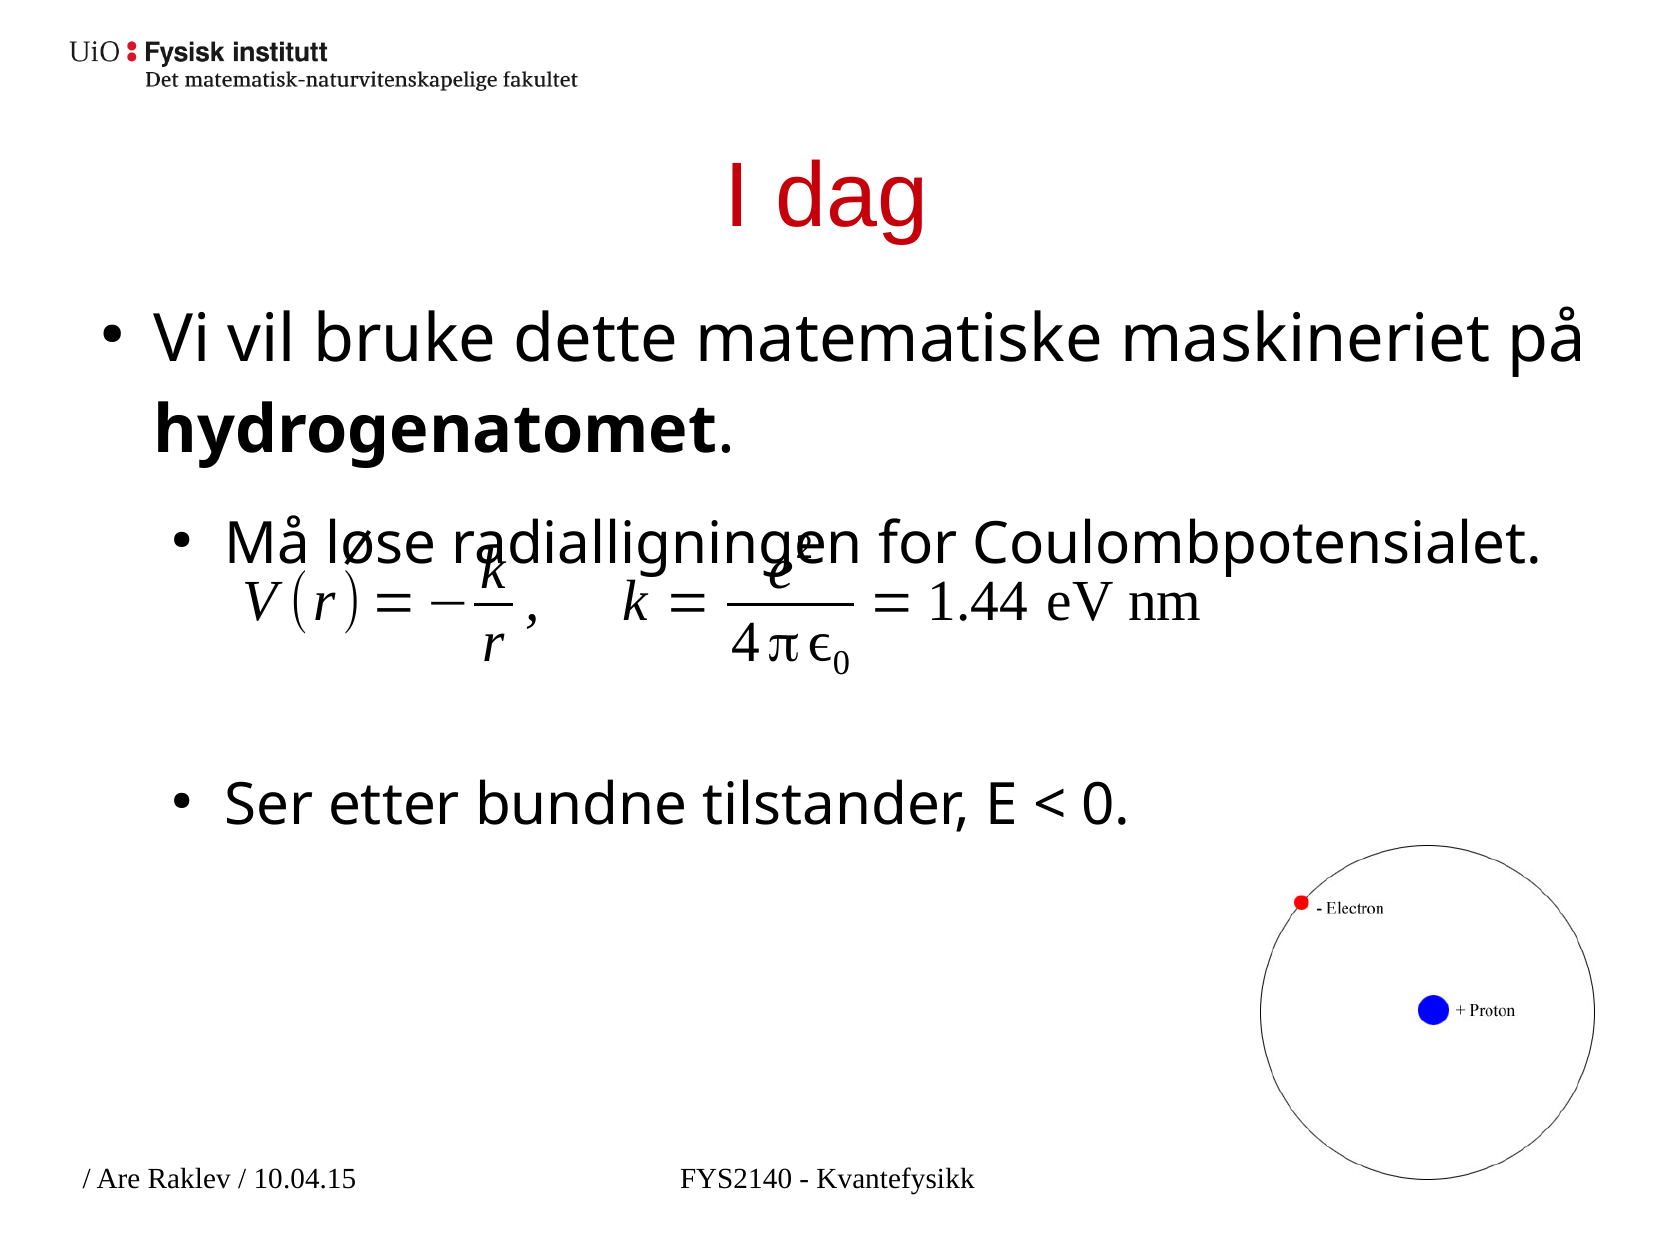

# I dag
Vi vil bruke dette matematiske maskineriet på hydrogenatomet.
Må løse radialligningen for Coulombpotensialet.
Ser etter bundne tilstander, E < 0.
/ Are Raklev / 10.04.15
FYS2140 - Kvantefysikk
7